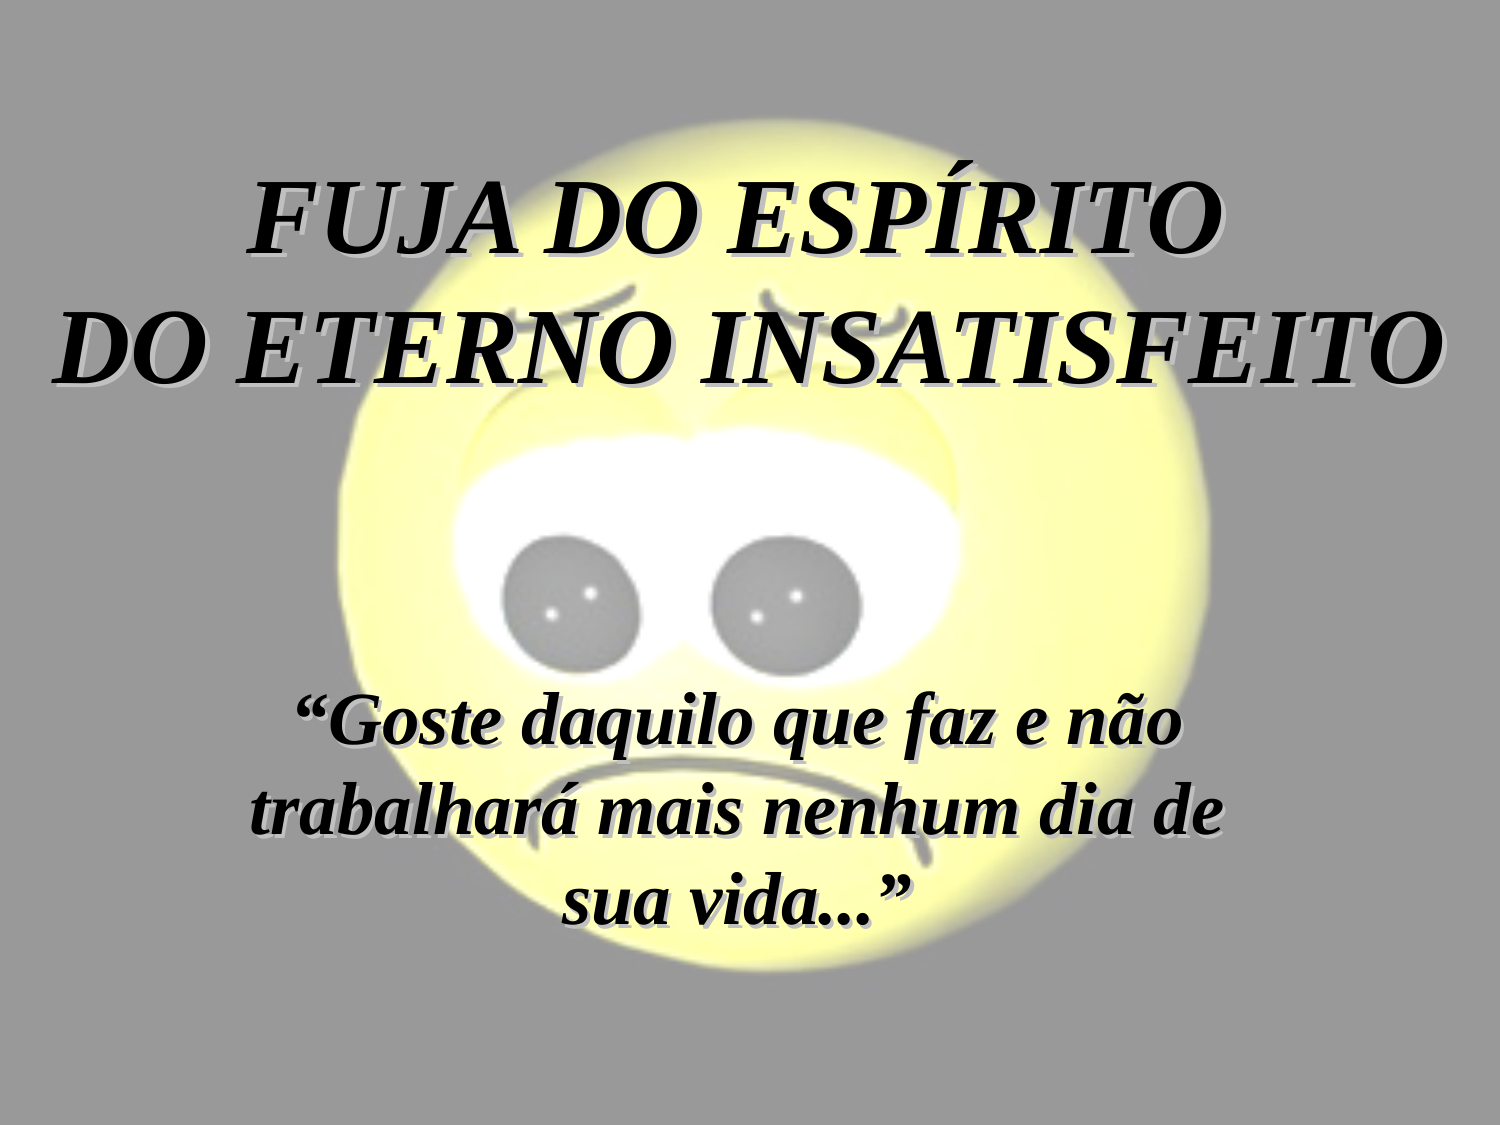

FUJA DO ESPÍRITO
DO ETERNO INSATISFEITO
“Goste daquilo que faz e não trabalhará mais nenhum dia de sua vida...”